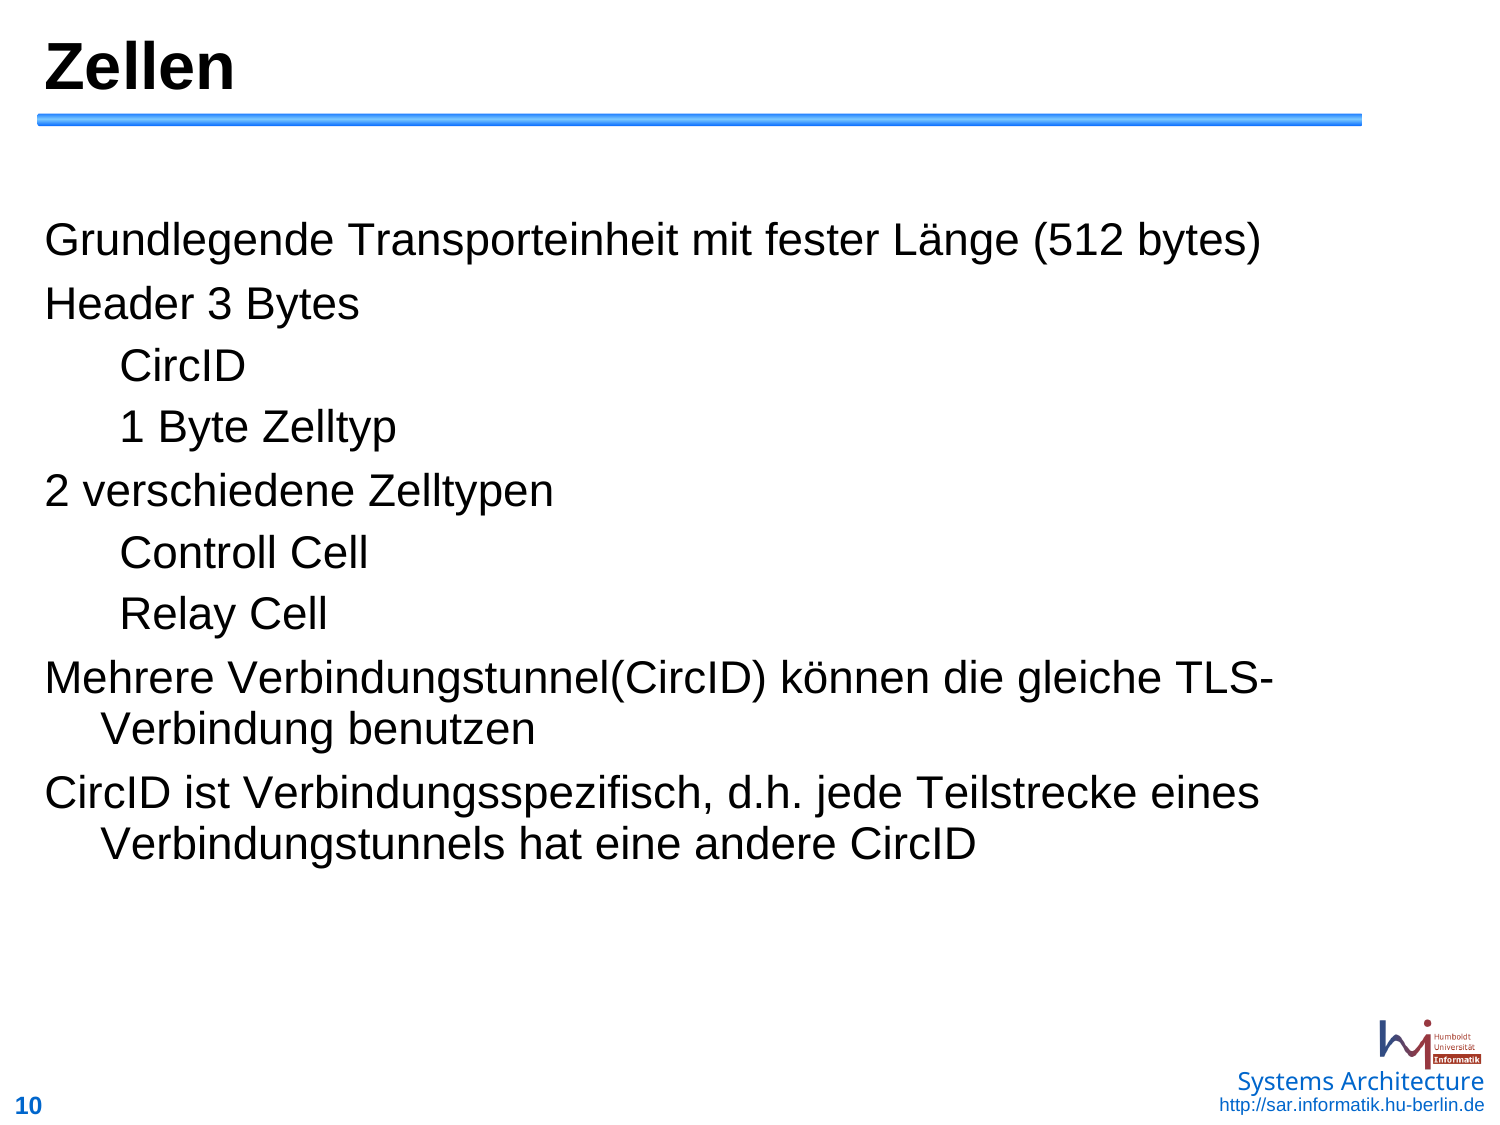

# Zellen
Grundlegende Transporteinheit mit fester Länge (512 bytes)
Header 3 Bytes
CircID
1 Byte Zelltyp
2 verschiedene Zelltypen
Controll Cell
Relay Cell
Mehrere Verbindungstunnel(CircID) können die gleiche TLS-Verbindung benutzen
CircID ist Verbindungsspezifisch, d.h. jede Teilstrecke eines Verbindungstunnels hat eine andere CircID